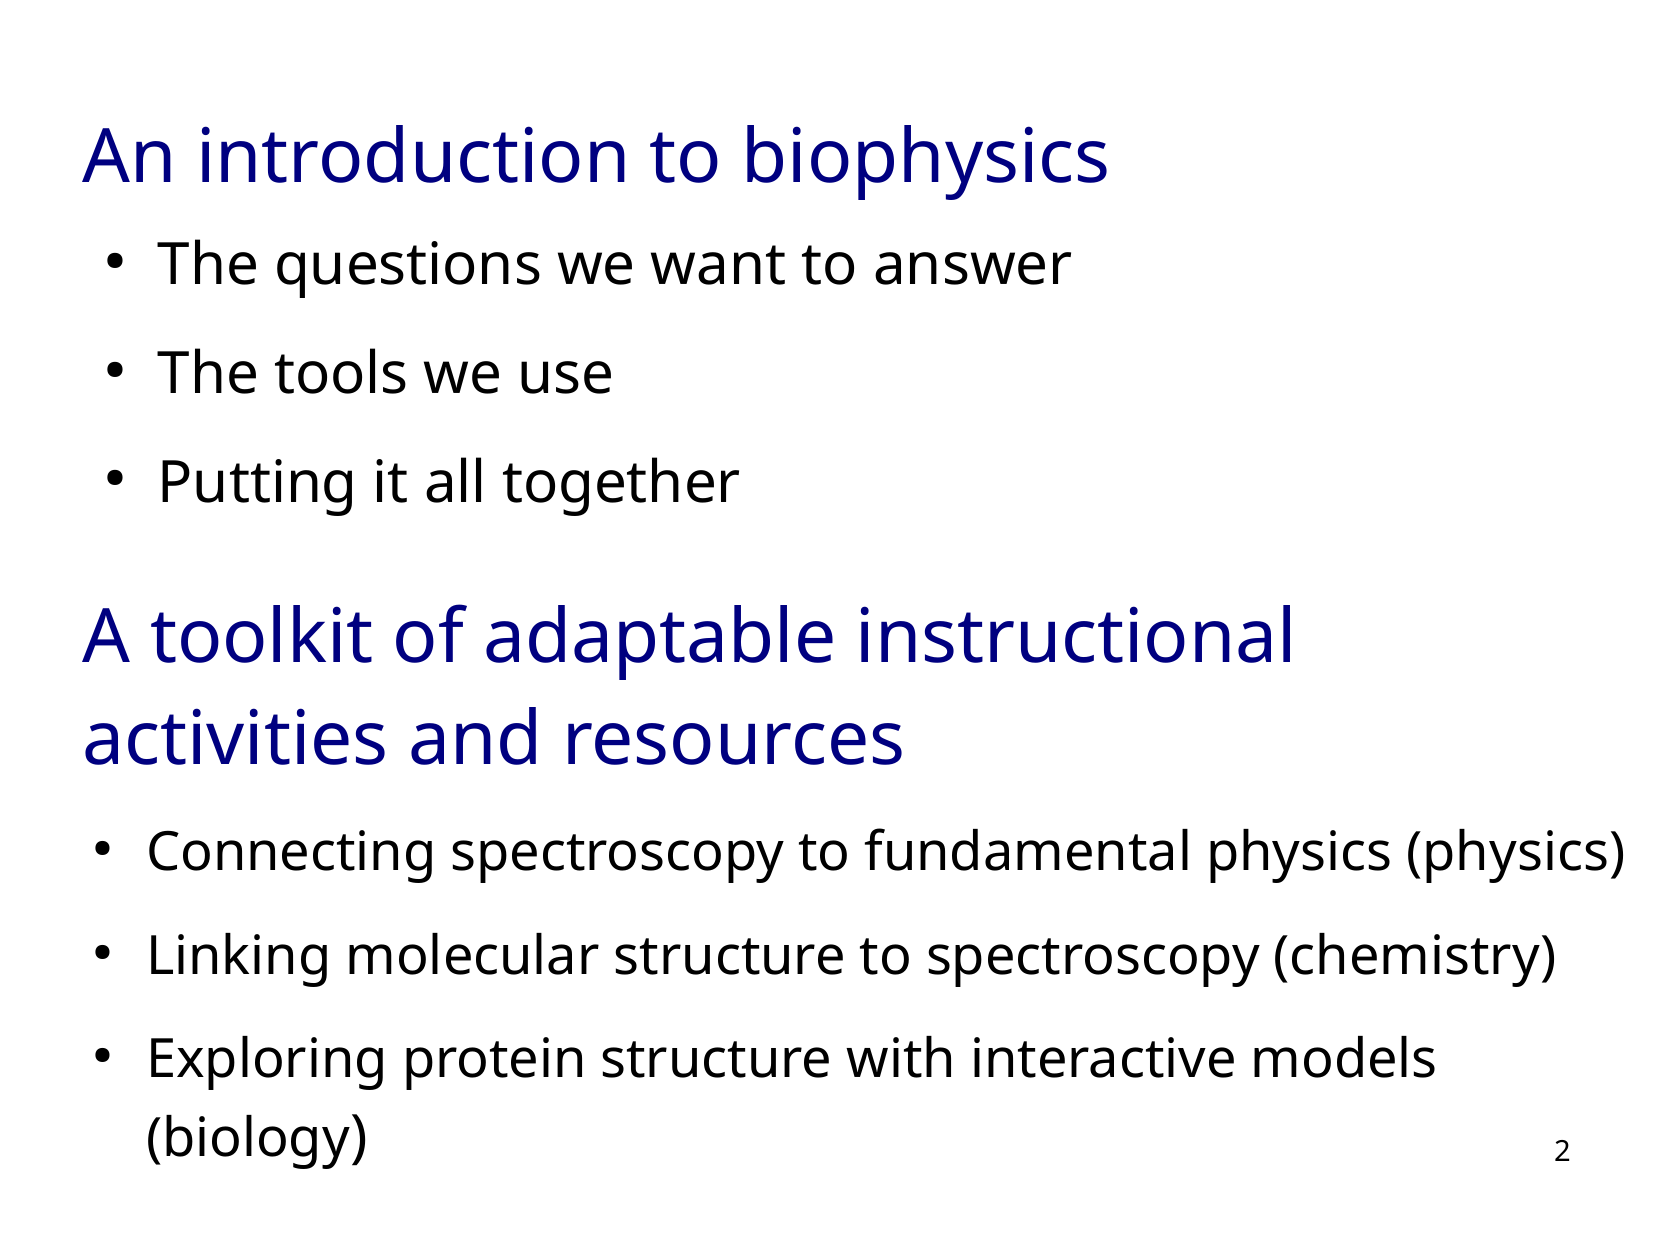

# An introduction to biophysics
The questions we want to answer
The tools we use
Putting it all together
A toolkit of adaptable instructional activities and resources
Connecting spectroscopy to fundamental physics (physics)
Linking molecular structure to spectroscopy (chemistry)
Exploring protein structure with interactive models (biology)
2